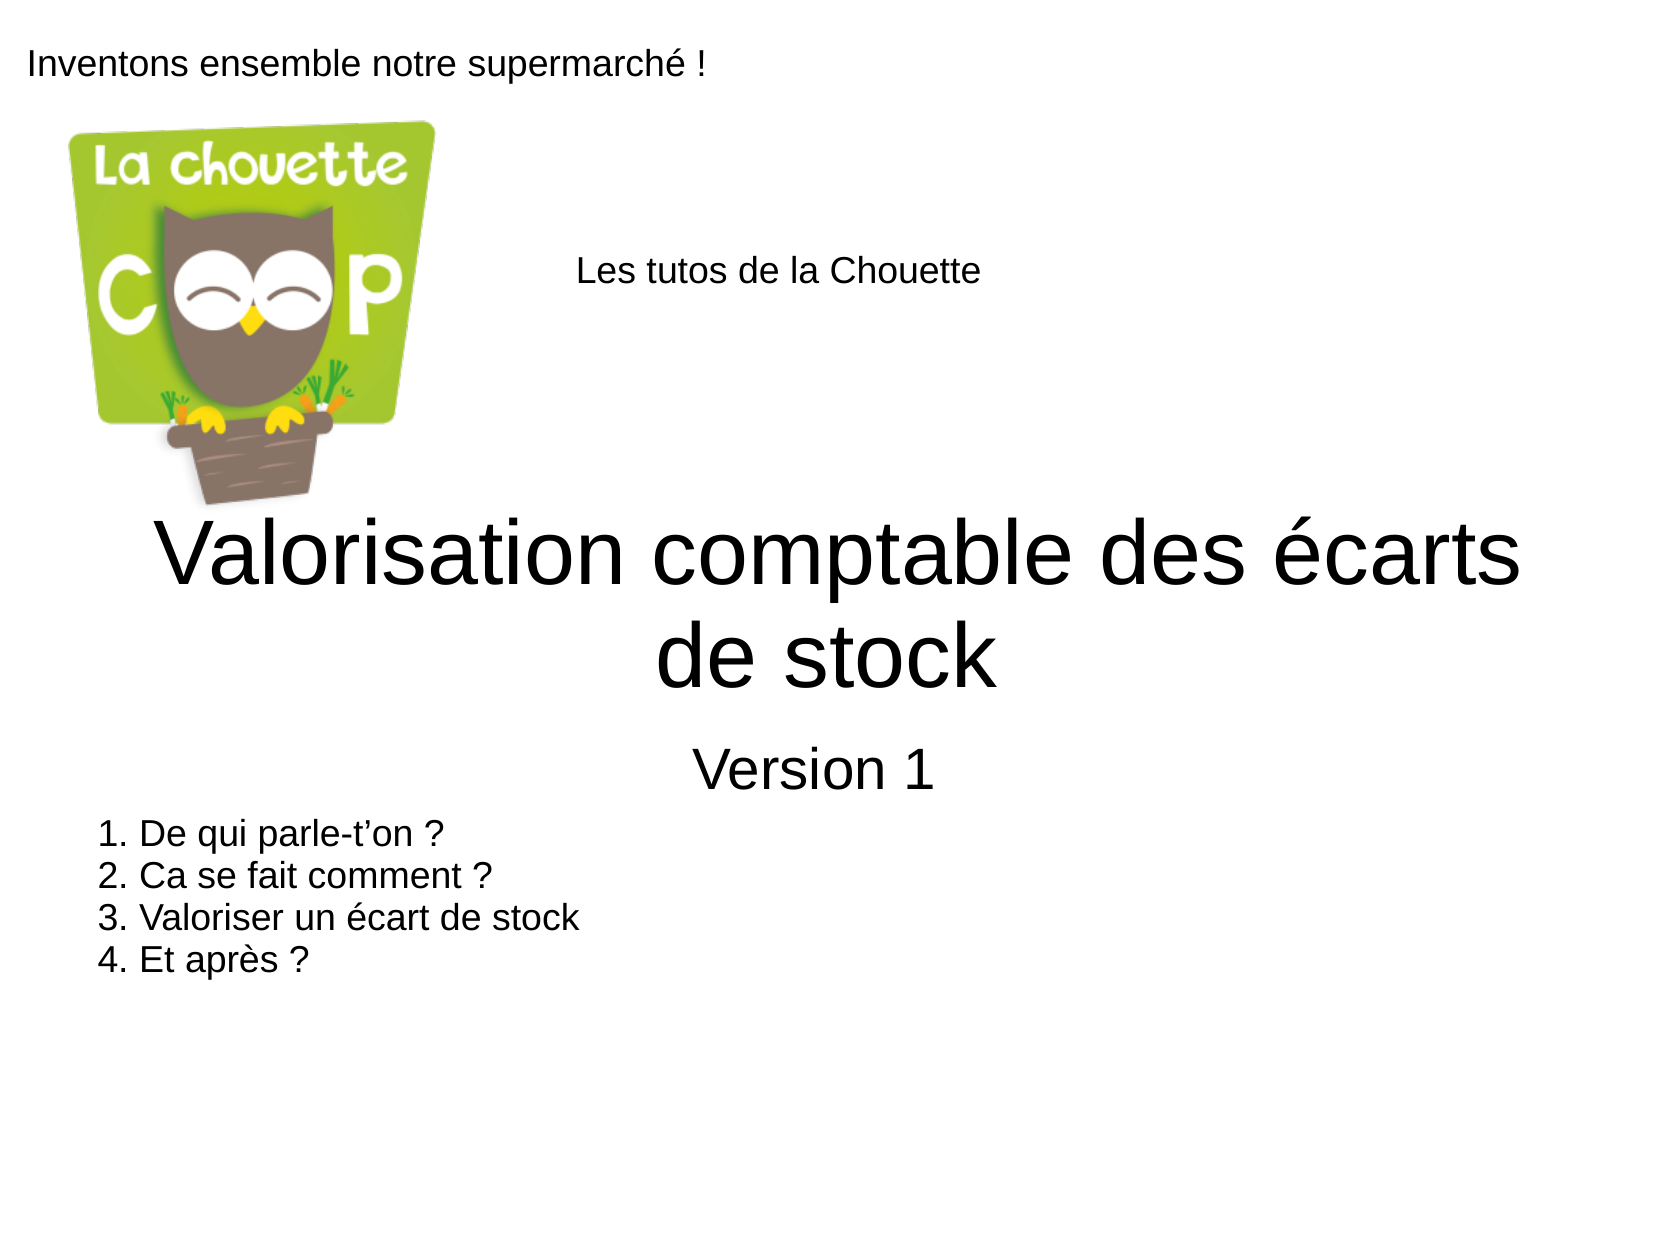

Inventons ensemble notre supermarché !
Les tutos de la Chouette
# Valorisation comptable des écarts de stock Version 1
1. De qui parle-t’on ?
2. Ca se fait comment ?
3. Valoriser un écart de stock
4. Et après ?